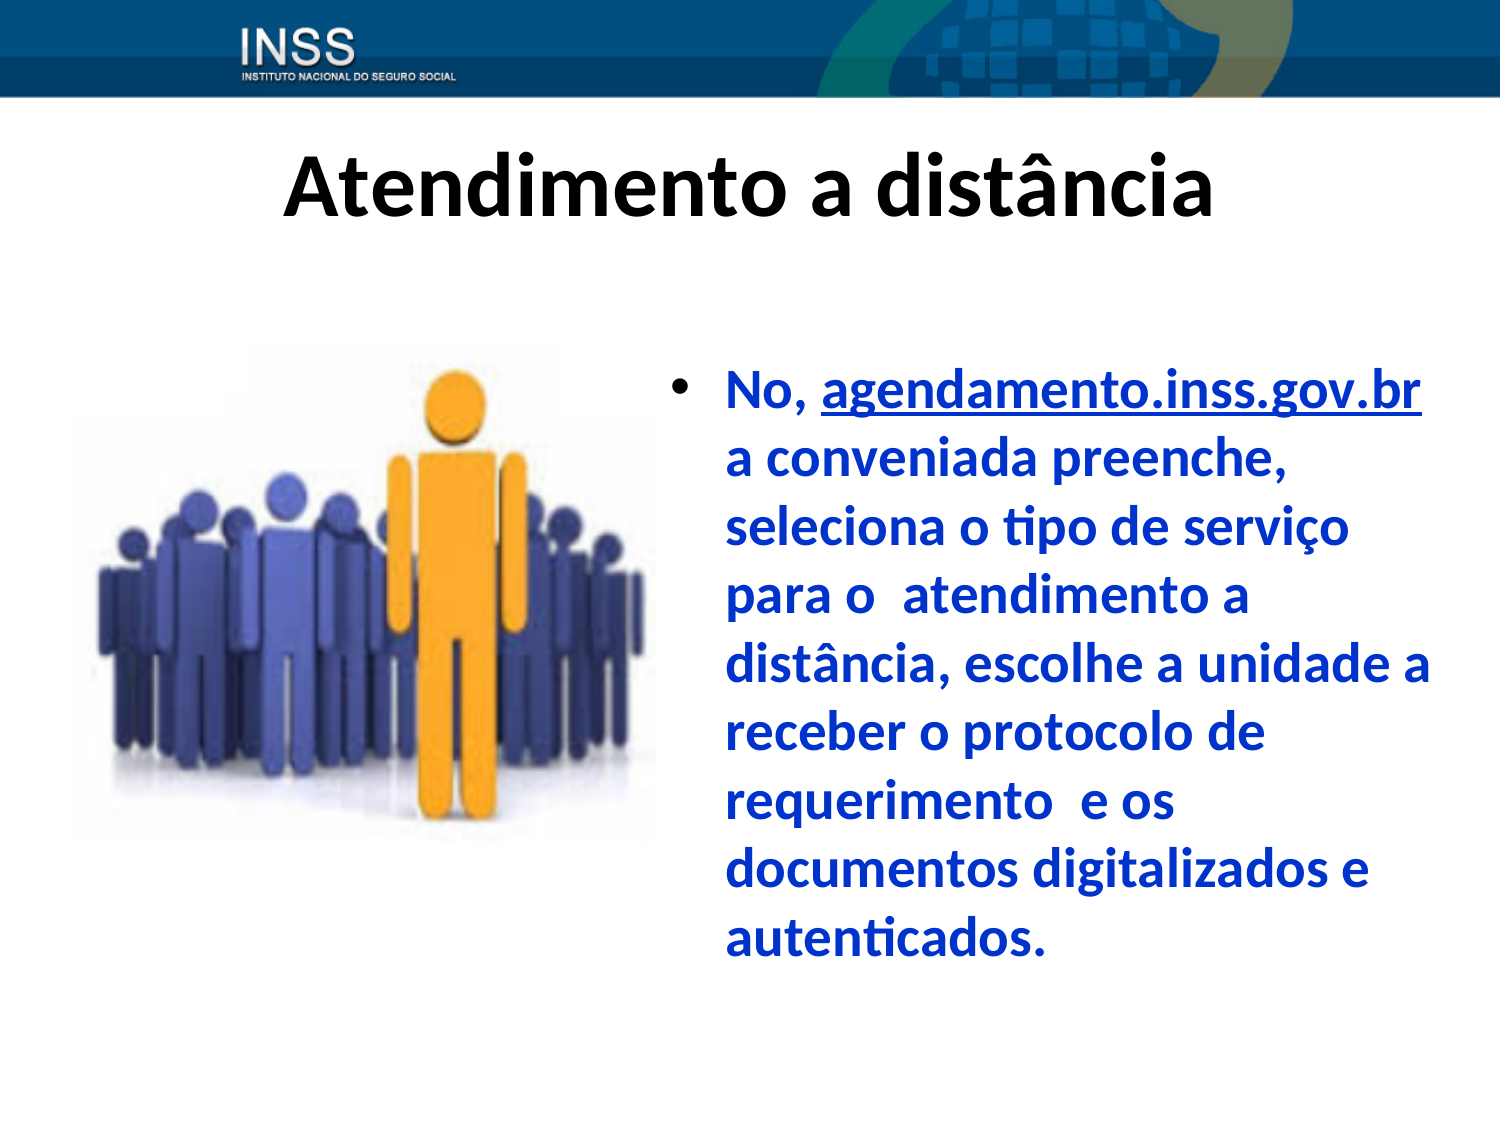

# Atendimento a distância
No, agendamento.inss.gov.br a conveniada preenche, seleciona o tipo de serviço para o atendimento a distância, escolhe a unidade a receber o protocolo de requerimento e os documentos digitalizados e autenticados.